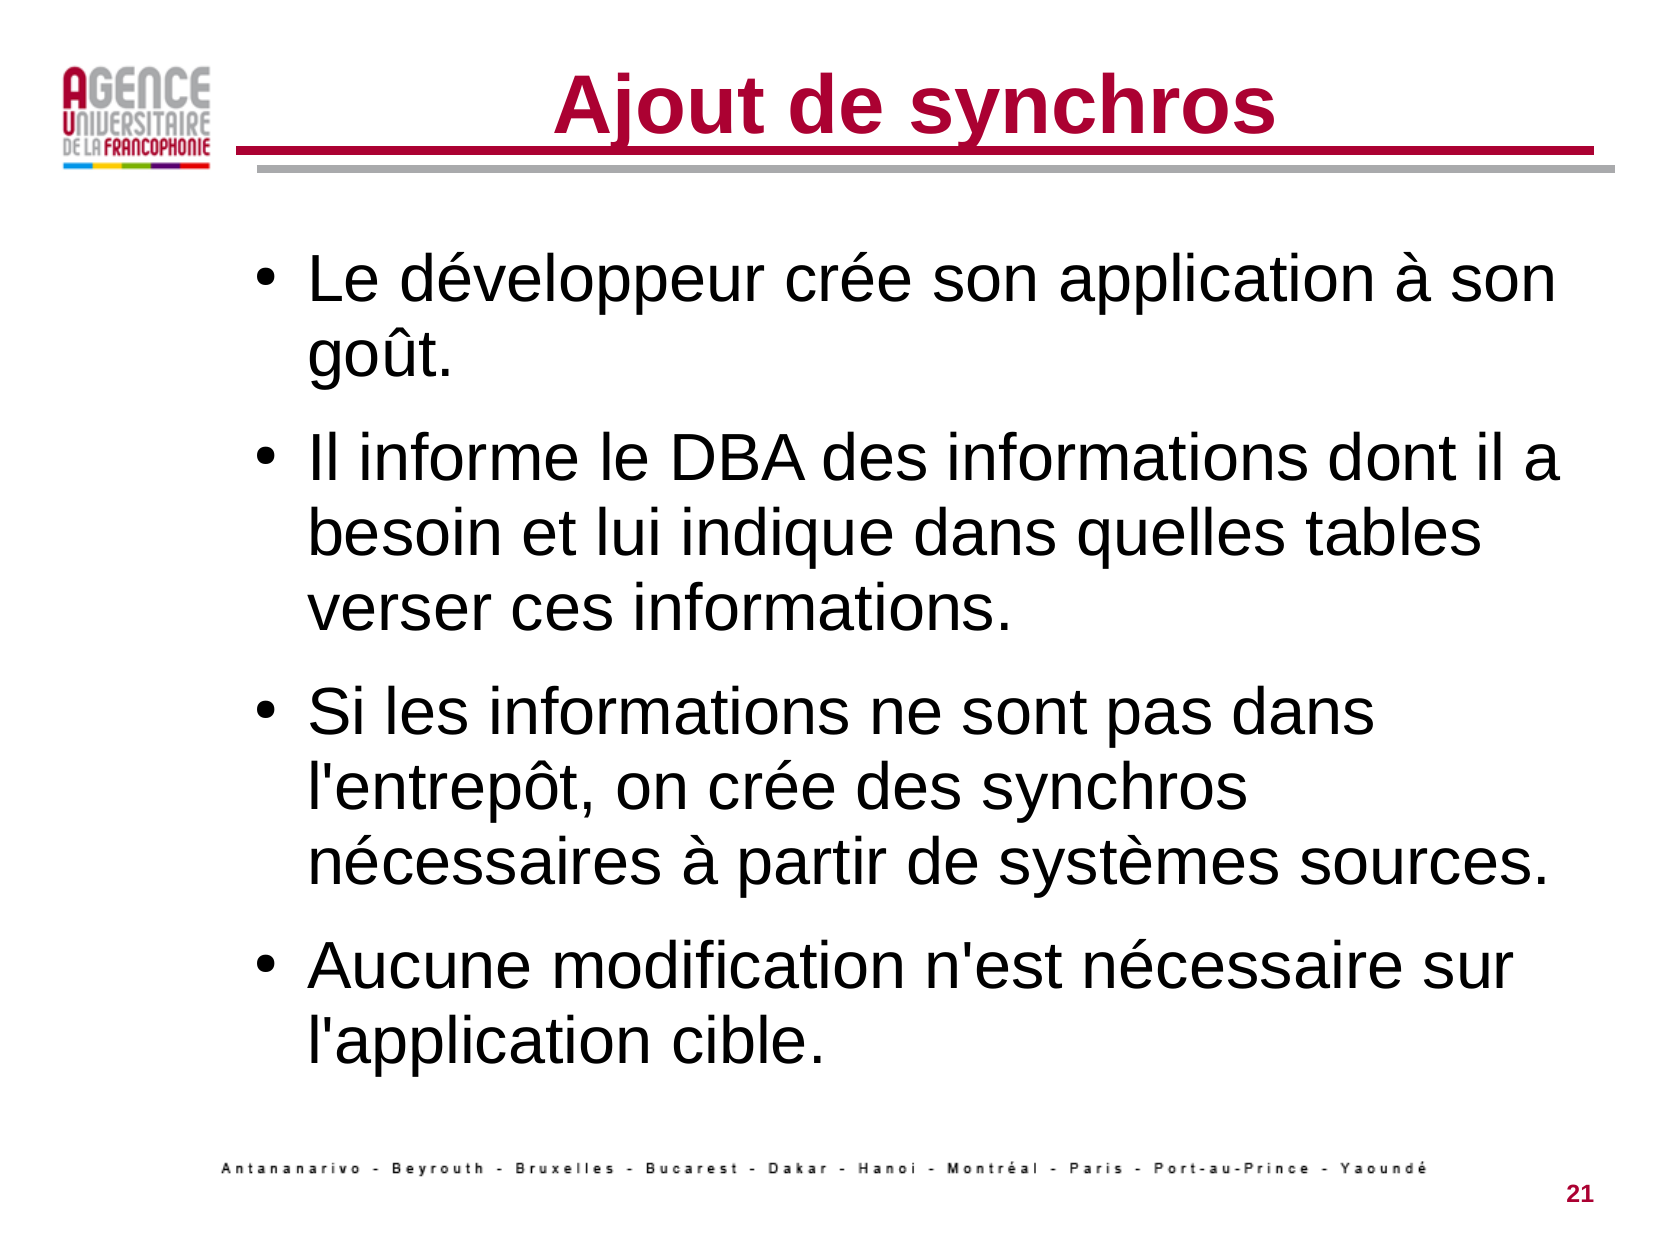

# Ajout de synchros
Le développeur crée son application à son goût.
Il informe le DBA des informations dont il a besoin et lui indique dans quelles tables verser ces informations.
Si les informations ne sont pas dans l'entrepôt, on crée des synchros nécessaires à partir de systèmes sources.
Aucune modification n'est nécessaire sur l'application cible.
21